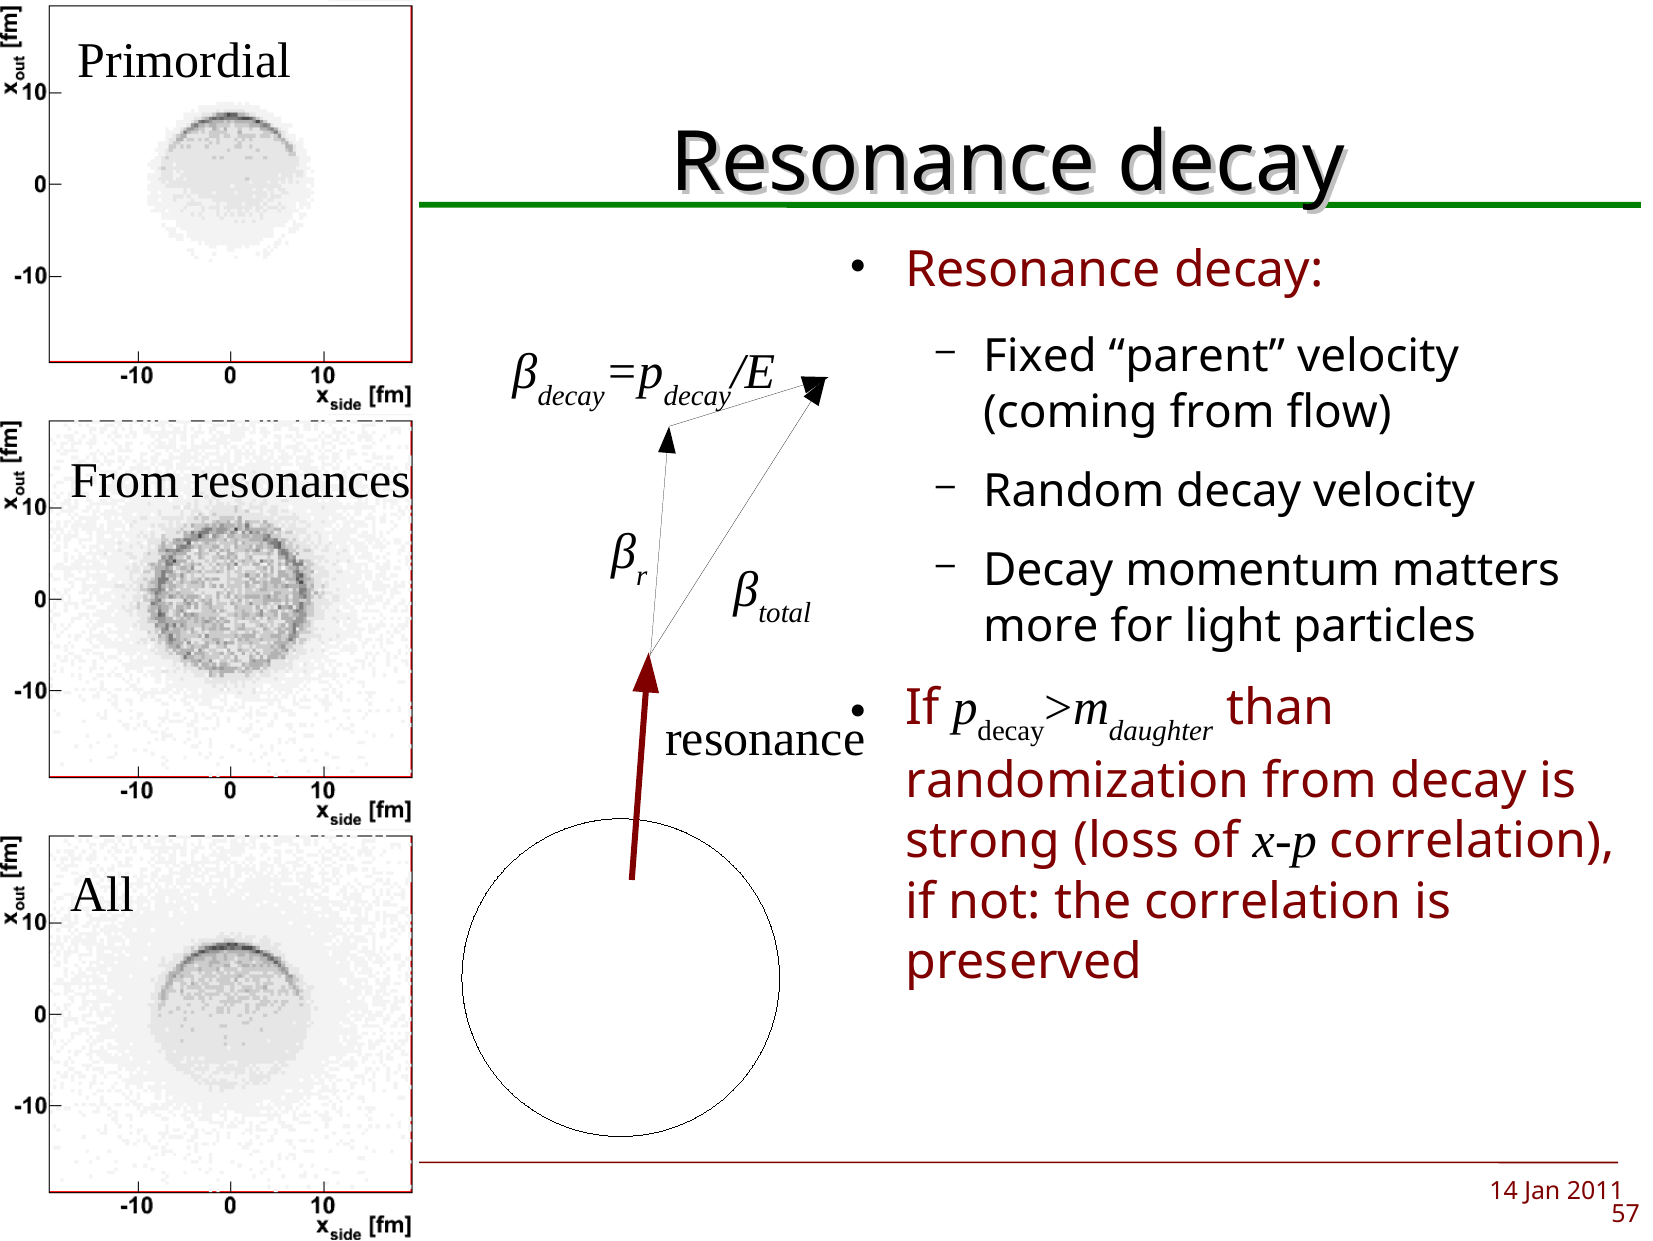

Primordial
# Resonance decay
Resonance decay:
Fixed “parent” velocity (coming from flow)
Random decay velocity
Decay momentum matters more for light particles
If pdecay>mdaughter than randomization from decay is strong (loss of x-p correlation), if not: the correlation is preserved
βdecay=pdecay/E
From resonances
βr
βtotal
resonance
All